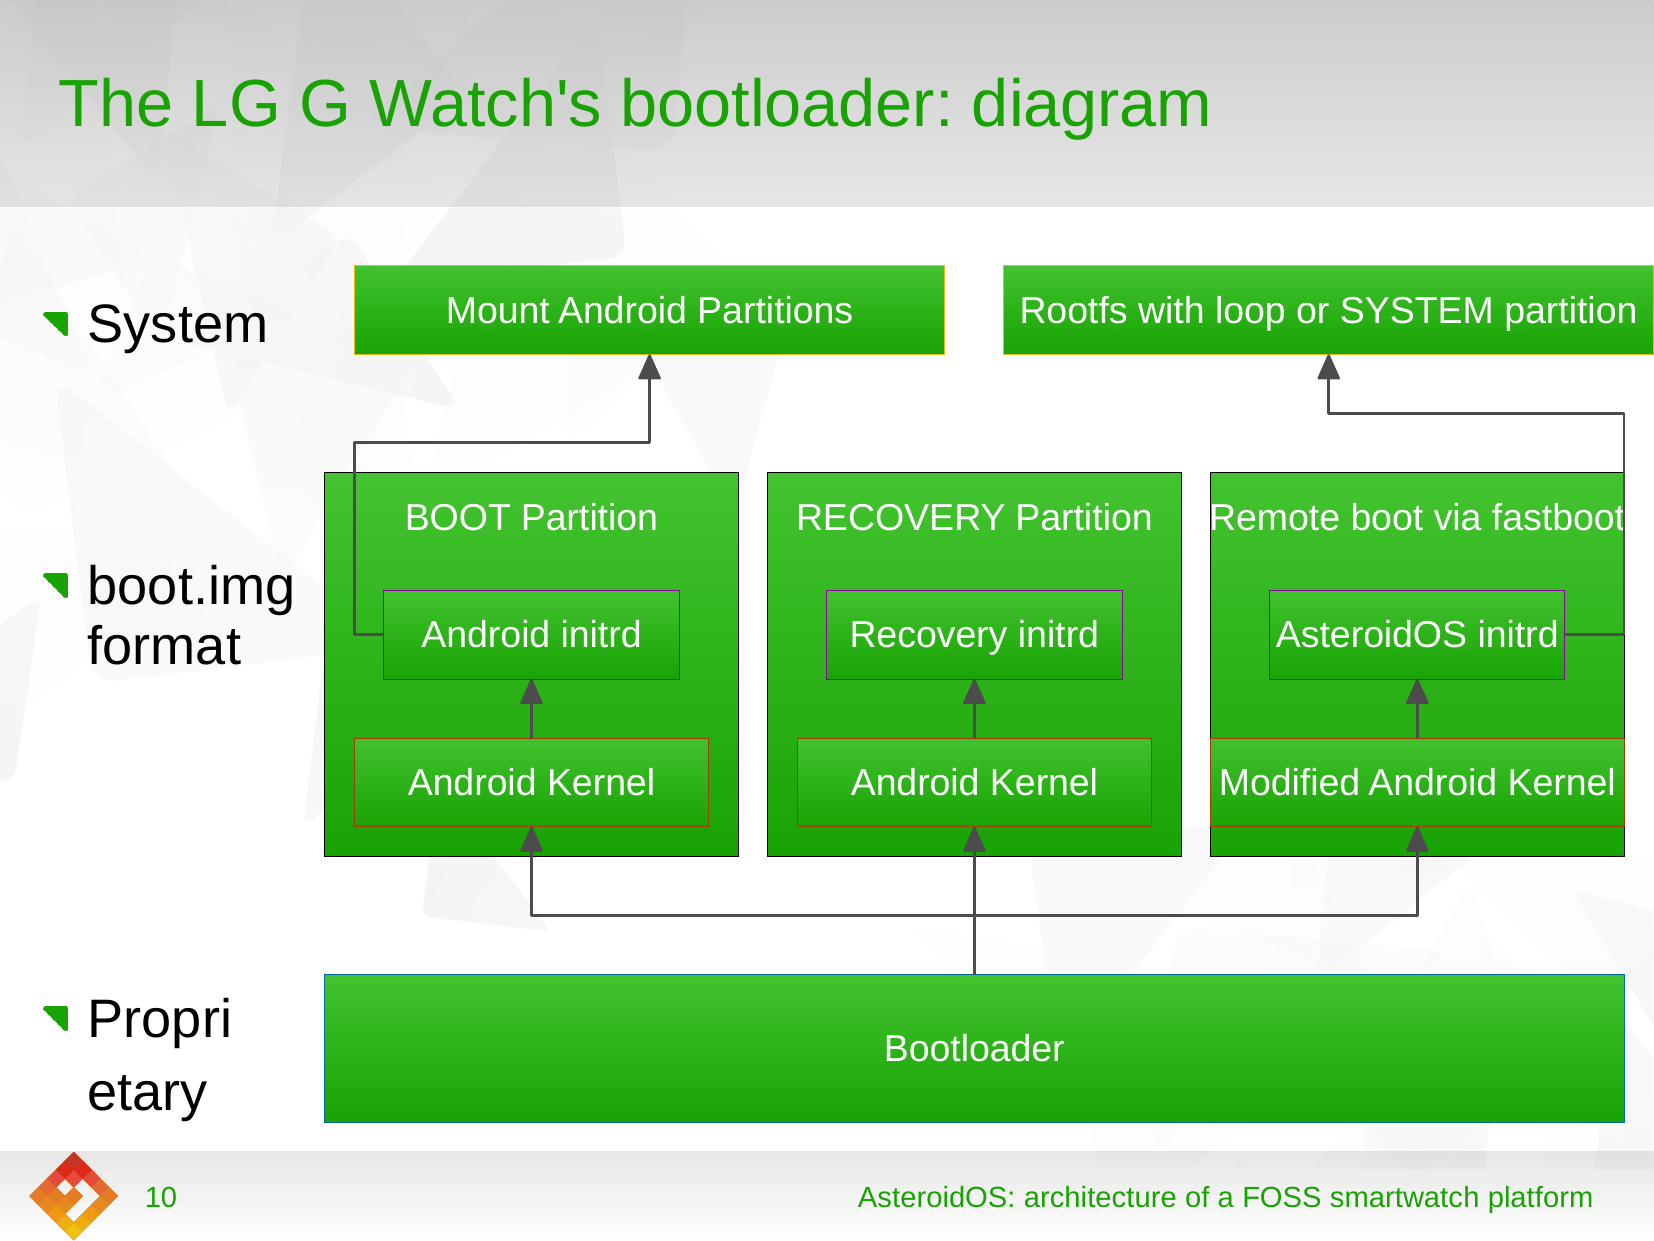

# The LG G Watch's bootloader: diagram
Mount Android Partitions
Rootfs with loop or SYSTEM partition
System
BOOT Partition
RECOVERY Partition
Remote boot via fastboot
boot.img format
Android initrd
Recovery initrd
AsteroidOS initrd
Android Kernel
Android Kernel
Modified Android Kernel
Bootloader
Propri
etary
10
AsteroidOS: architecture of a FOSS smartwatch platform